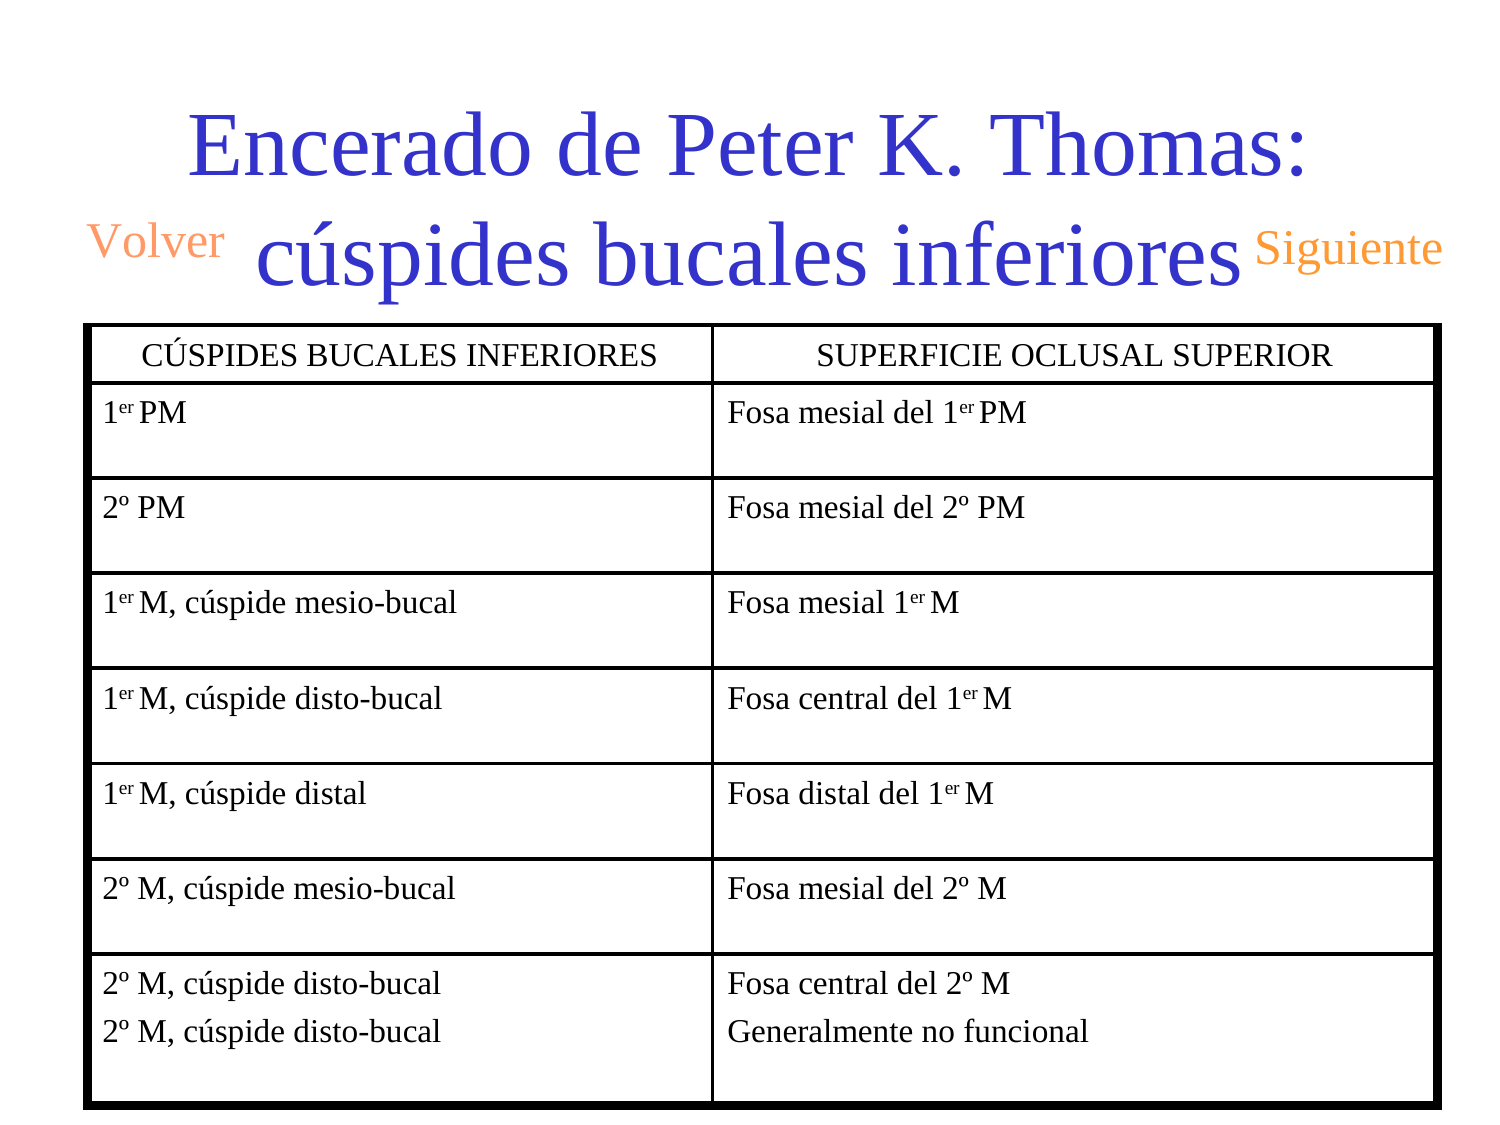

# Encerado de Peter K. Thomas: cúspides bucales inferiores
Volver
Siguiente
| CÚSPIDES BUCALES INFERIORES | SUPERFICIE OCLUSAL SUPERIOR |
| --- | --- |
| 1er PM | Fosa mesial del 1er PM |
| 2º PM | Fosa mesial del 2º PM |
| 1er M, cúspide mesio-bucal | Fosa mesial 1er M |
| 1er M, cúspide disto-bucal | Fosa central del 1er M |
| 1er M, cúspide distal | Fosa distal del 1er M |
| 2º M, cúspide mesio-bucal | Fosa mesial del 2º M |
| 2º M, cúspide disto-bucal 2º M, cúspide disto-bucal | Fosa central del 2º M Generalmente no funcional |